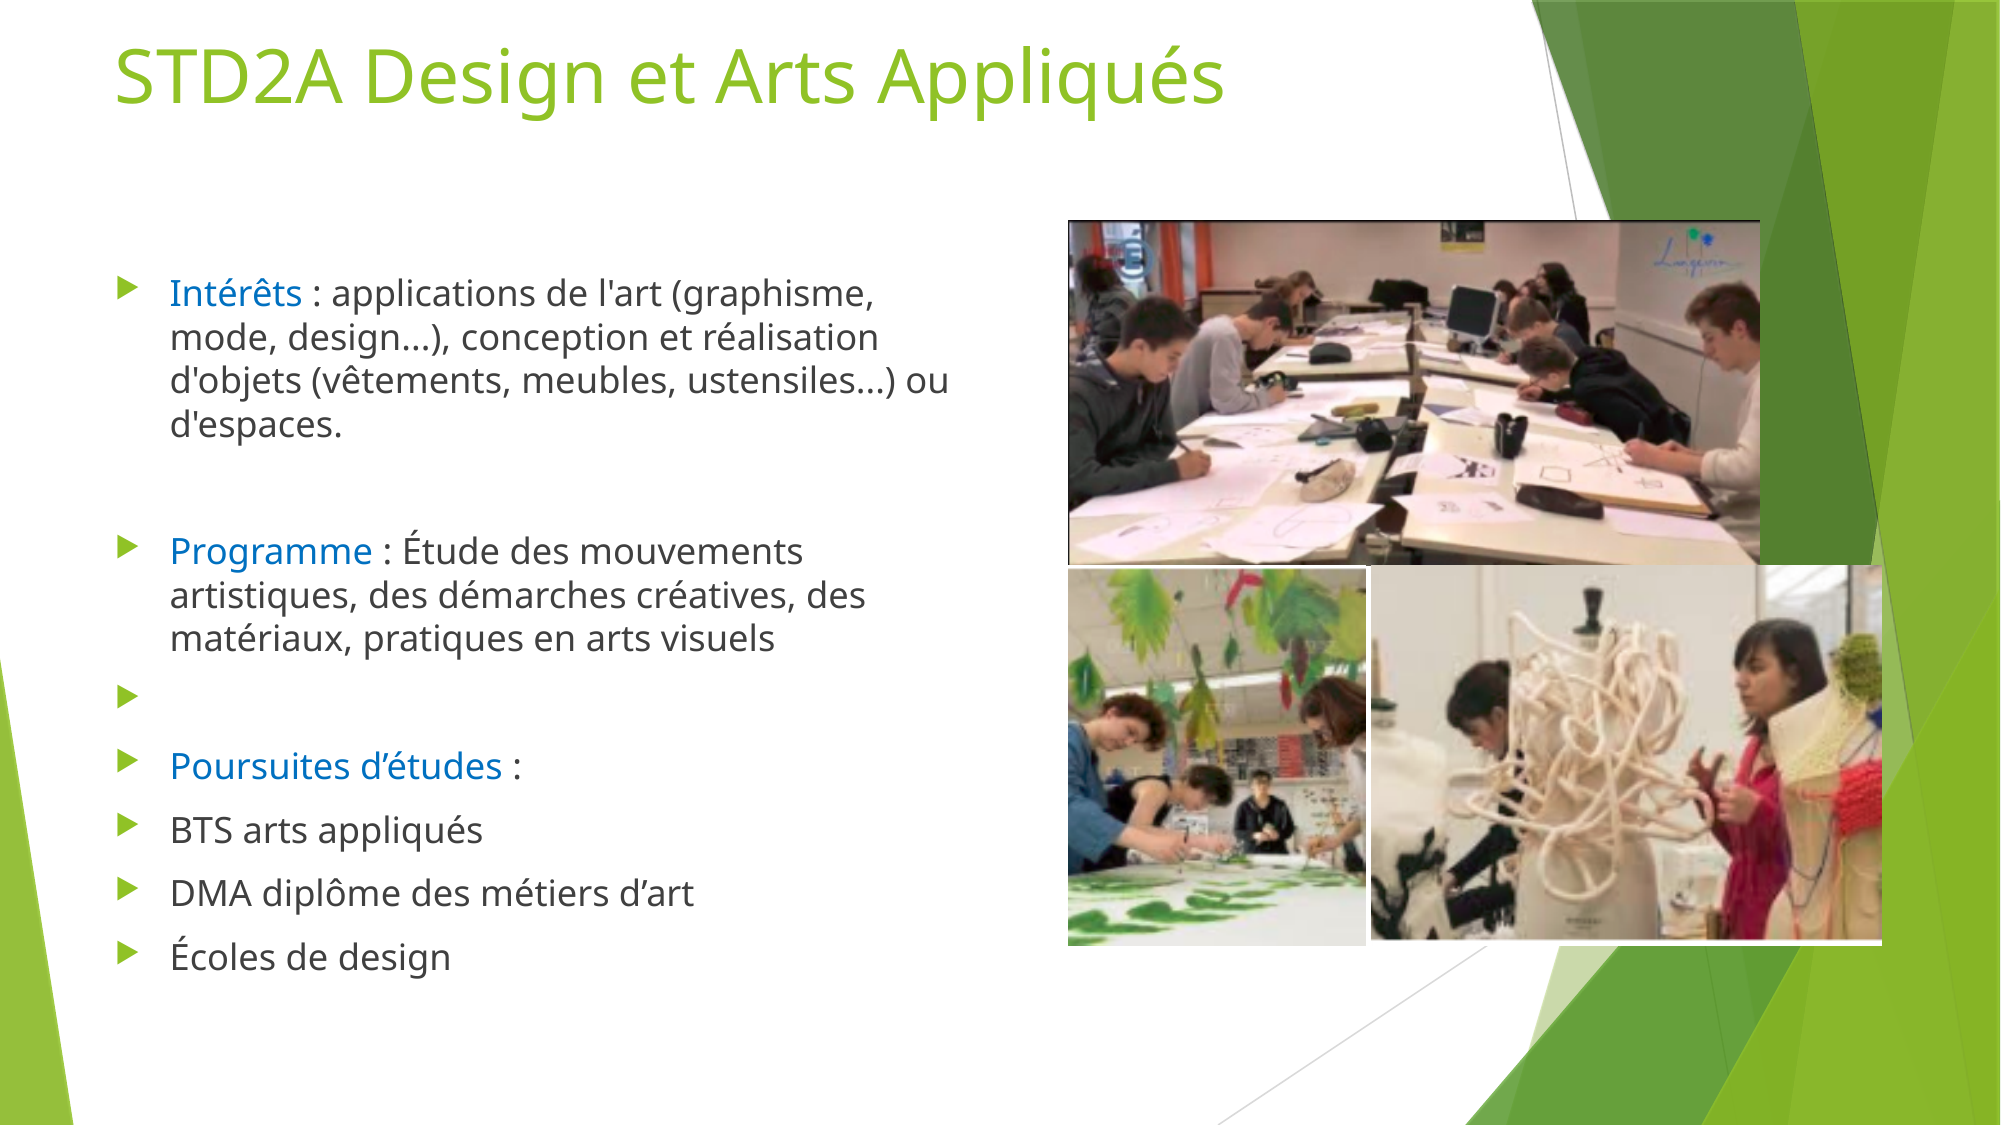

# STD2A Design et Arts Appliqués
Intérêts : applications de l'art (graphisme, mode, design...), conception et réalisation d'objets (vêtements, meubles, ustensiles...) ou d'espaces.
Programme : Étude des mouvements artistiques, des démarches créatives, des matériaux, pratiques en arts visuels
Poursuites d’études :
BTS arts appliqués
DMA diplôme des métiers d’art
Écoles de design